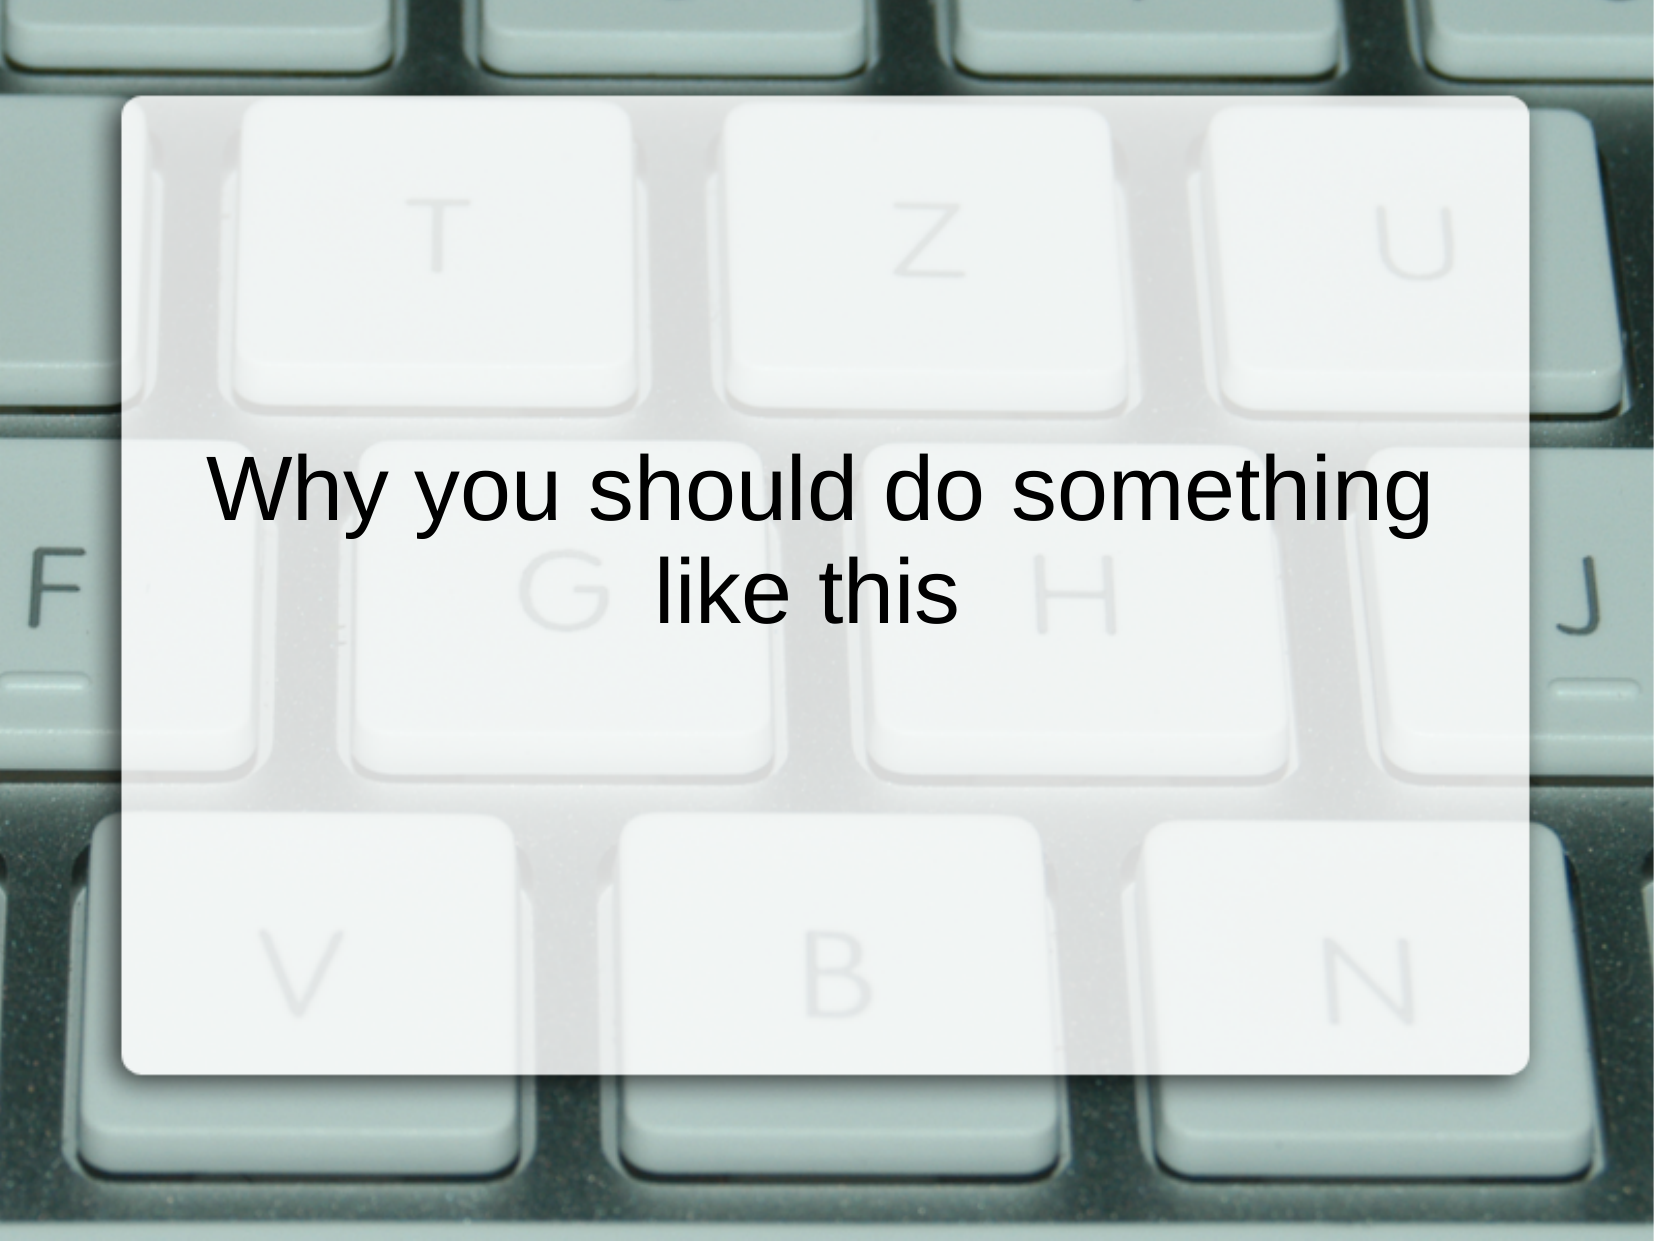

# Why you should do something like this